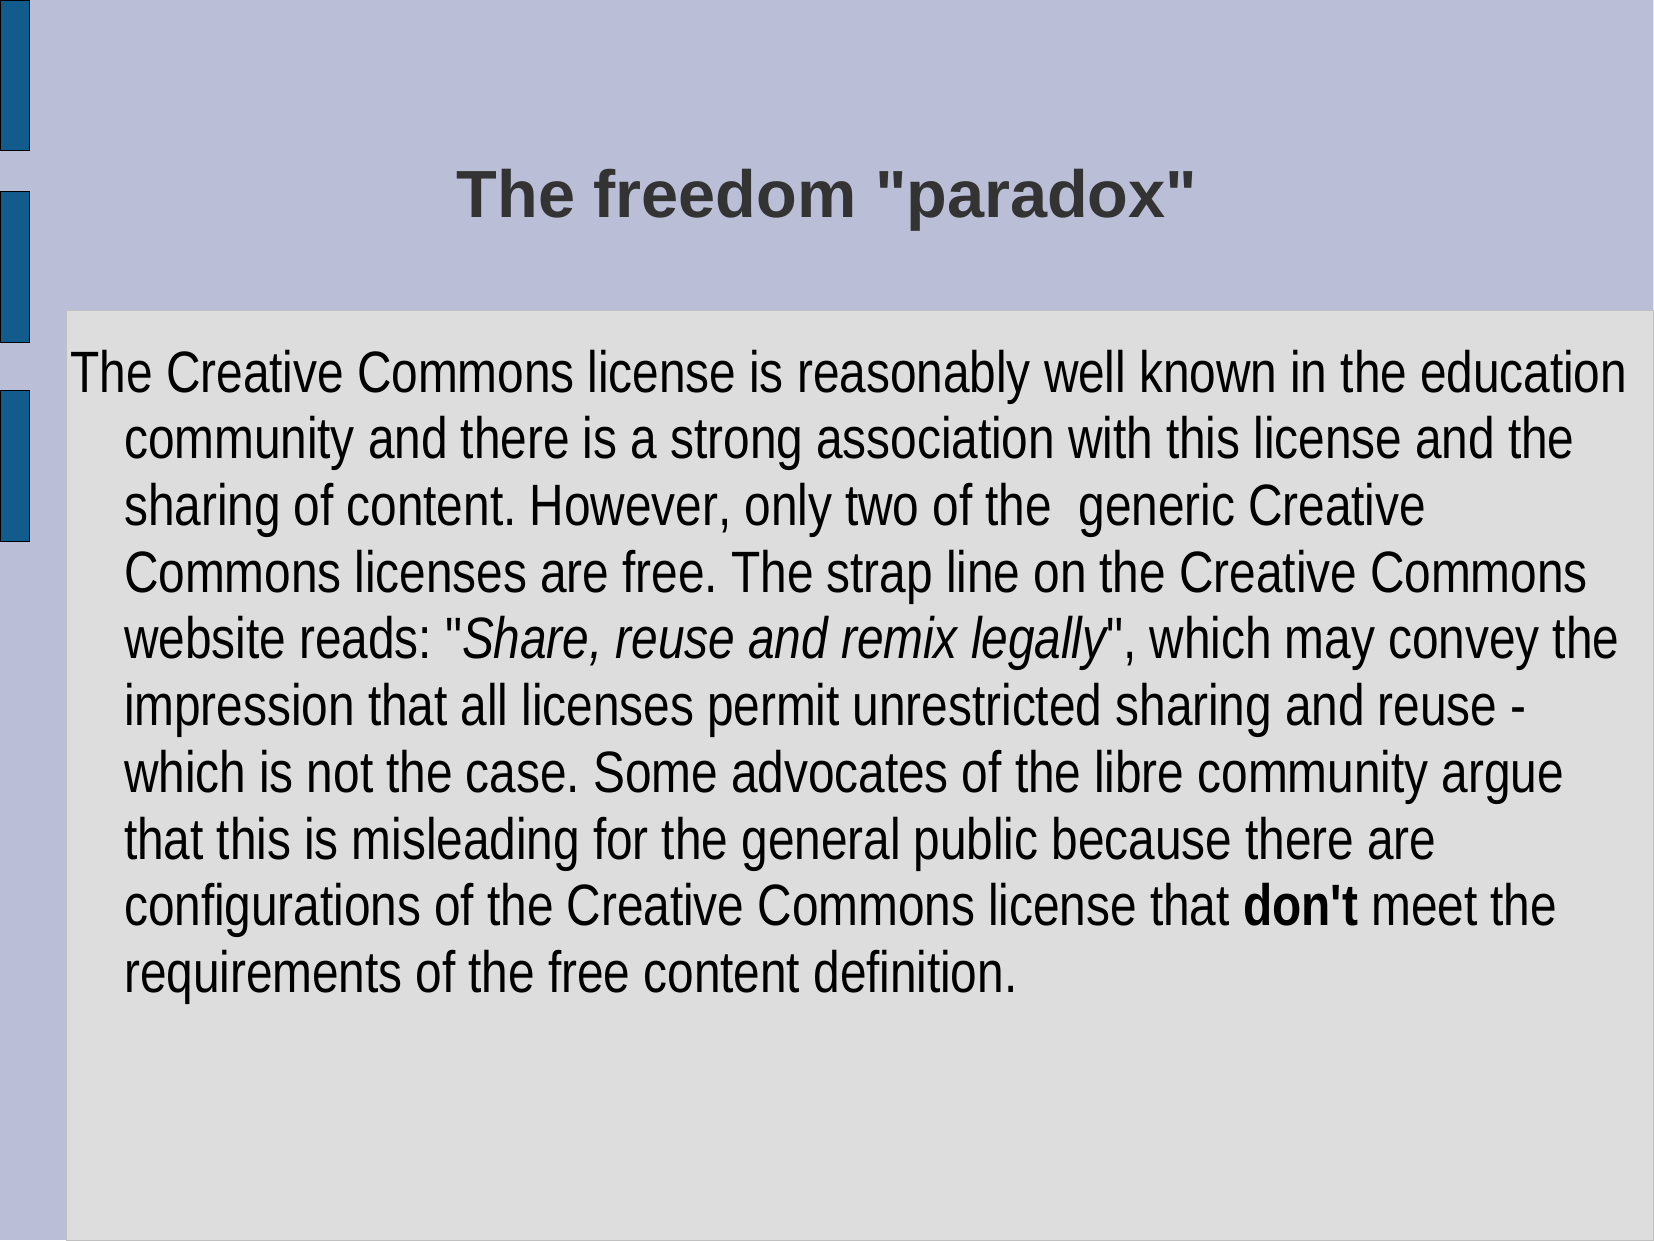

# The freedom "paradox"
The Creative Commons license is reasonably well known in the education community and there is a strong association with this license and the sharing of content. However, only two of the generic Creative Commons licenses are free. The strap line on the Creative Commons website reads: "Share, reuse and remix legally", which may convey the impression that all licenses permit unrestricted sharing and reuse - which is not the case. Some advocates of the libre community argue that this is misleading for the general public because there are configurations of the Creative Commons license that don't meet the requirements of the free content definition.